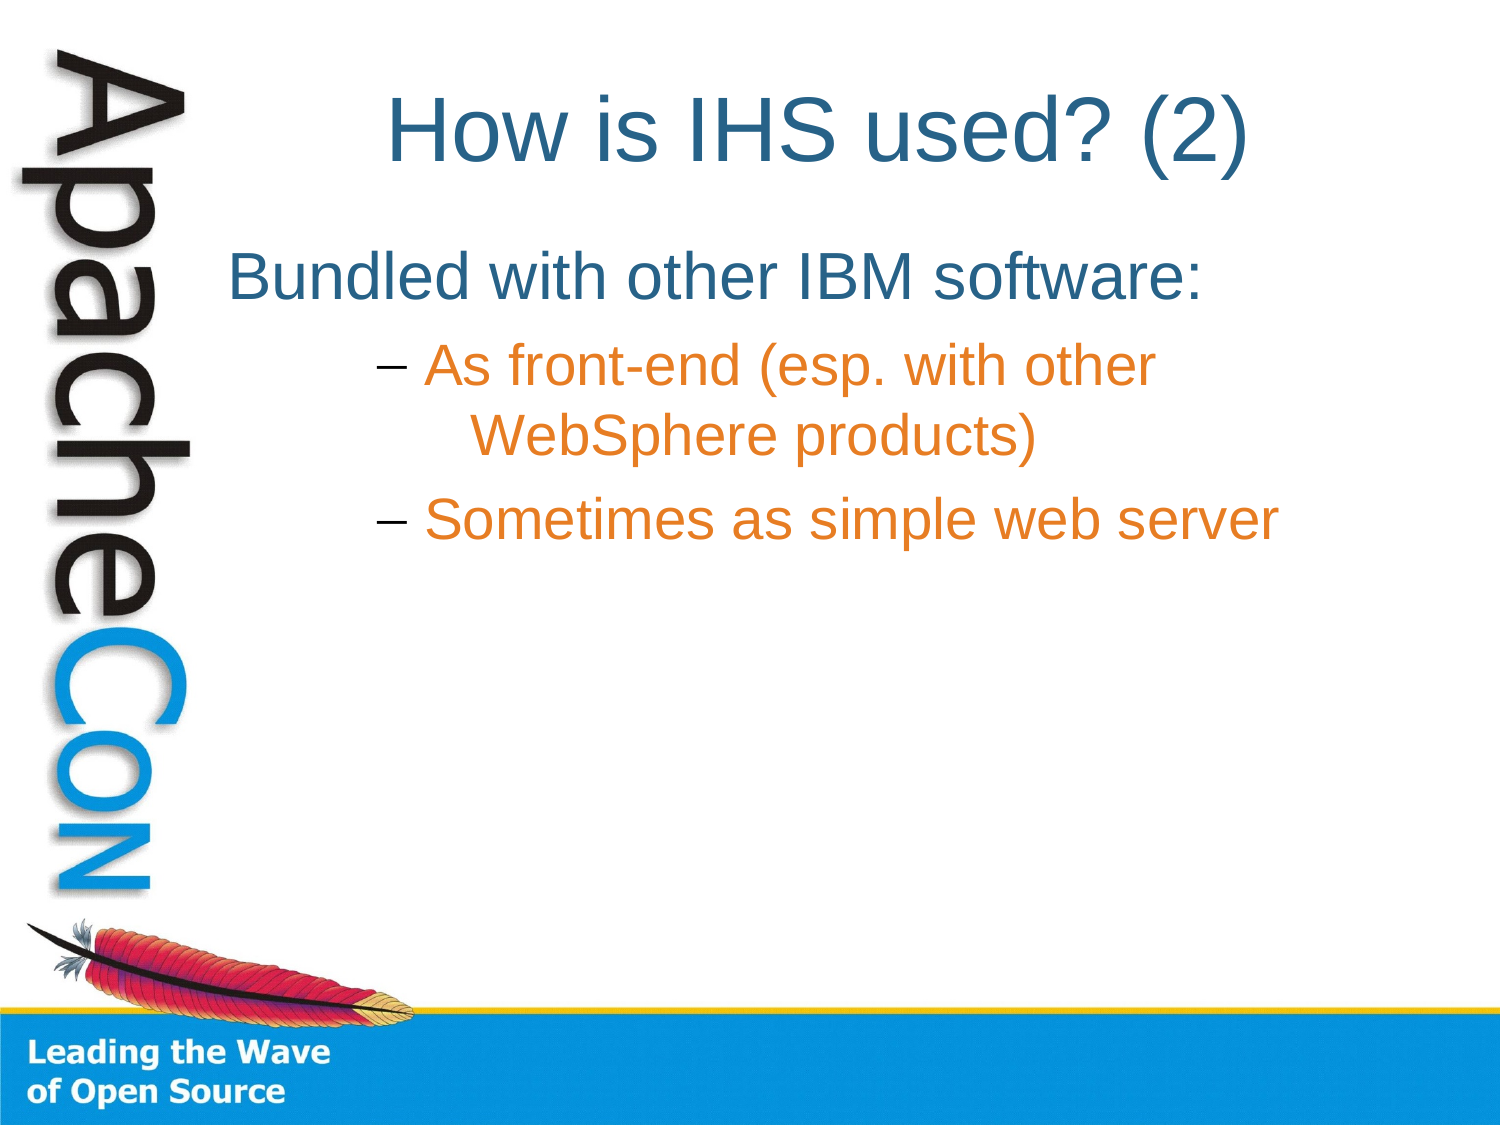

# How is IHS used? (2)
Bundled with other IBM software:
As front-end (esp. with other WebSphere products)
Sometimes as simple web server